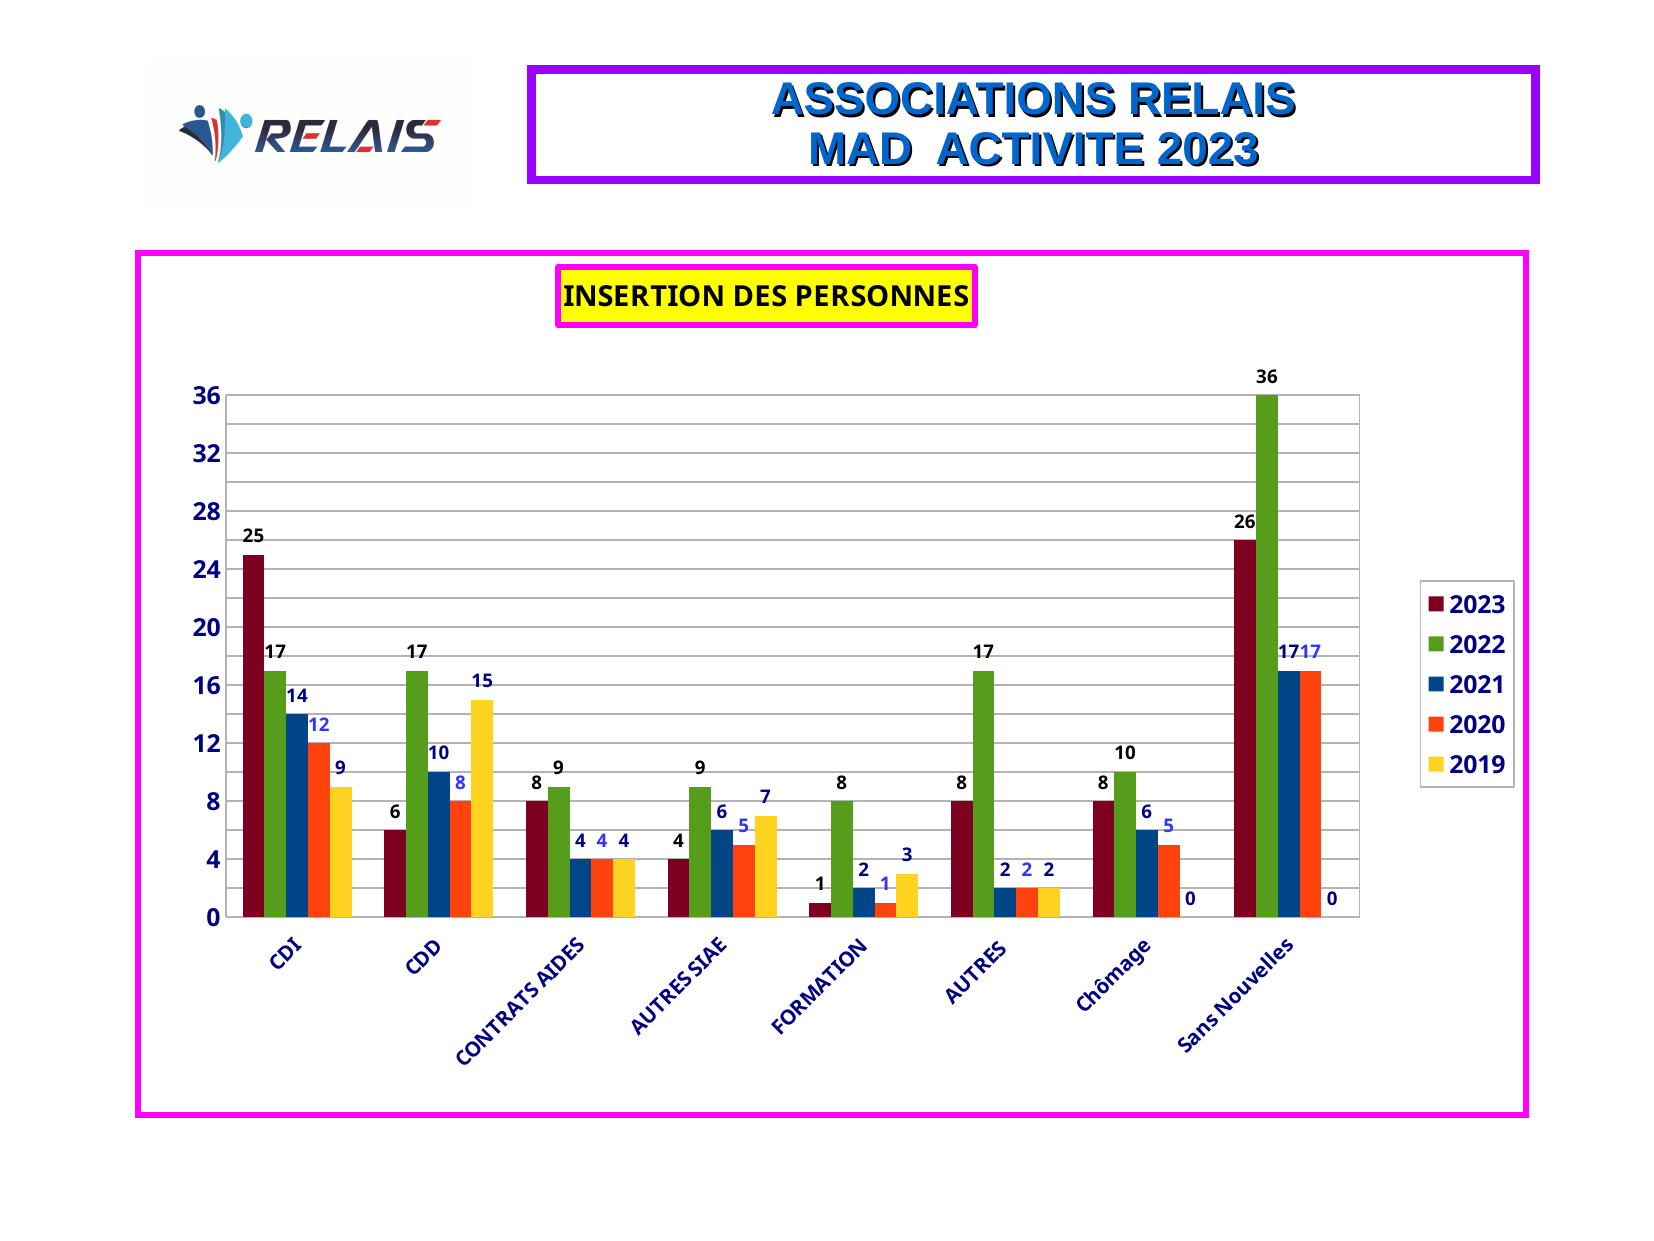

# ASSOCIATIONS RELAIS MAD ACTIVITE 2023
### Chart: INSERTION DES PERSONNES
| Category | 2023 | 2022 | 2021 | 2020 | 2019 |
|---|---|---|---|---|---|
| CDI | 25.0 | 17.0 | 14.0 | 12.0 | 9.0 |
| CDD | 6.0 | 17.0 | 10.0 | 8.0 | 15.0 |
| CONTRATS AIDES | 8.0 | 9.0 | 4.0 | 4.0 | 4.0 |
| AUTRES SIAE | 4.0 | 9.0 | 6.0 | 5.0 | 7.0 |
| FORMATION | 1.0 | 8.0 | 2.0 | 1.0 | 3.0 |
| AUTRES | 8.0 | 17.0 | 2.0 | 2.0 | 2.0 |
| Chômage | 8.0 | 10.0 | 6.0 | 5.0 | 0.0 |
| Sans Nouvelles | 26.0 | 36.0 | 17.0 | 17.0 | 0.0 |